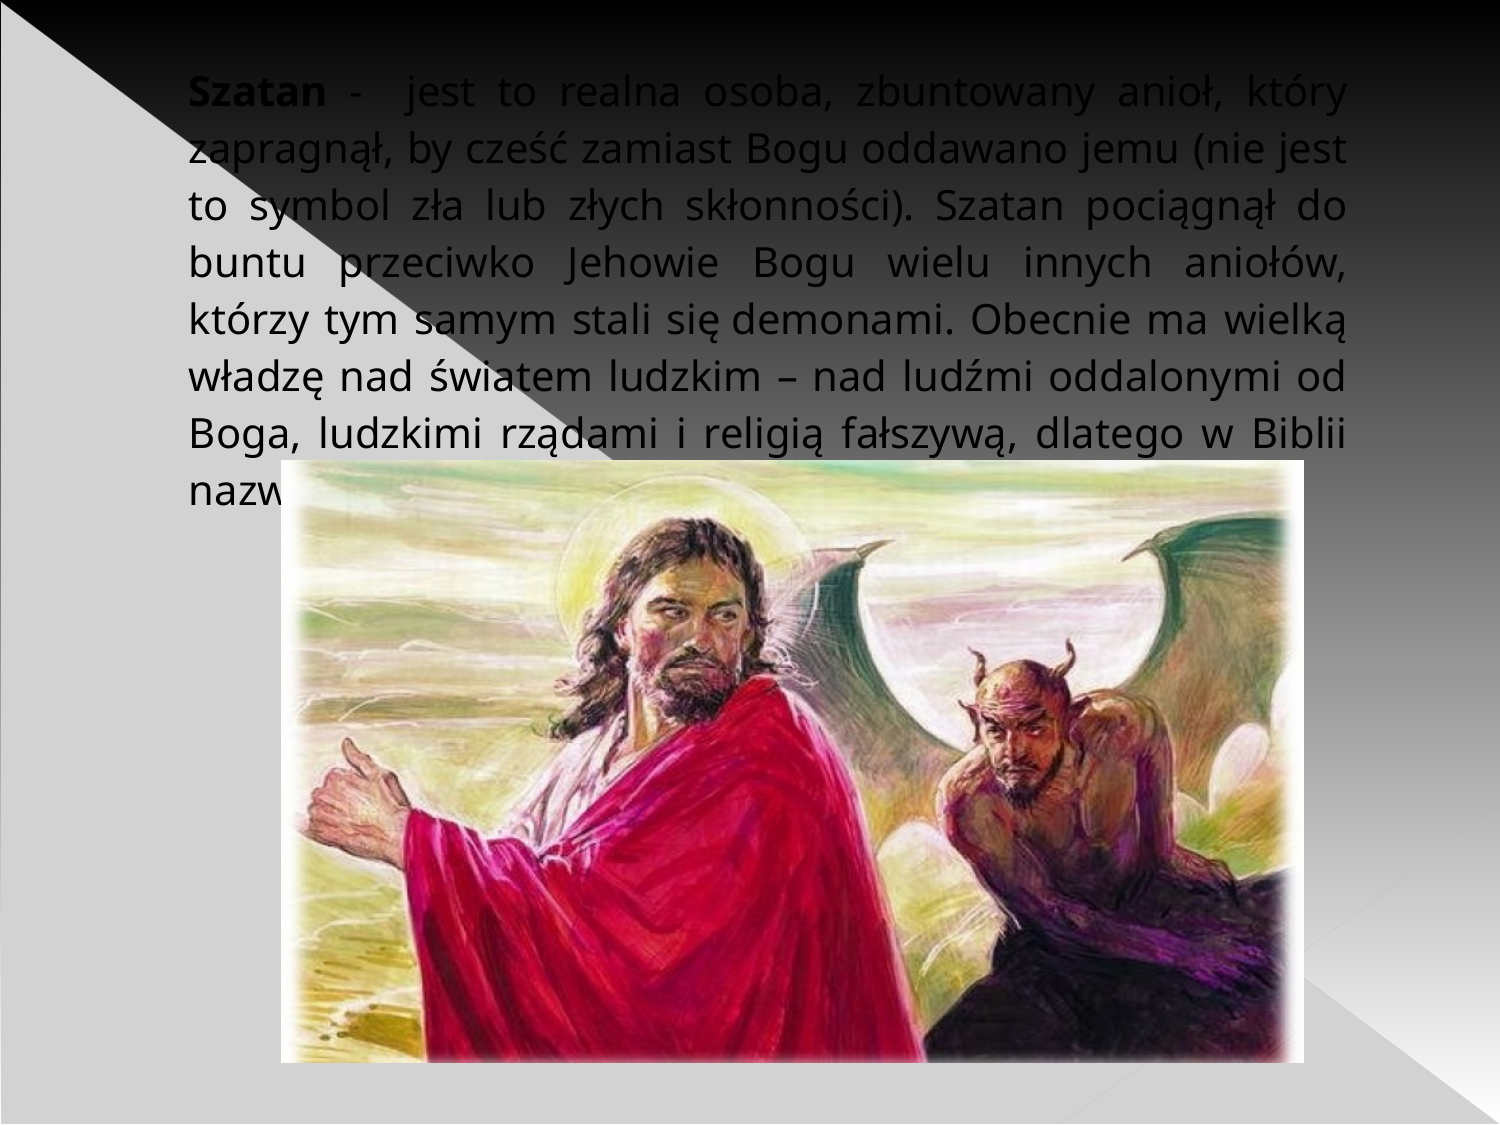

Szatan -   jest to realna osoba, zbuntowany anioł, który zapragnął, by cześć zamiast Bogu oddawano jemu (nie jest to symbol zła lub złych skłonności). Szatan pociągnął do buntu przeciwko Jehowie Bogu wielu innych aniołów, którzy tym samym stali się demonami. Obecnie ma wielką władzę nad światem ludzkim – nad ludźmi oddalonymi od Boga, ludzkimi rządami i religią fałszywą, dlatego w Biblii nazwany jest „bogiem tego świata”